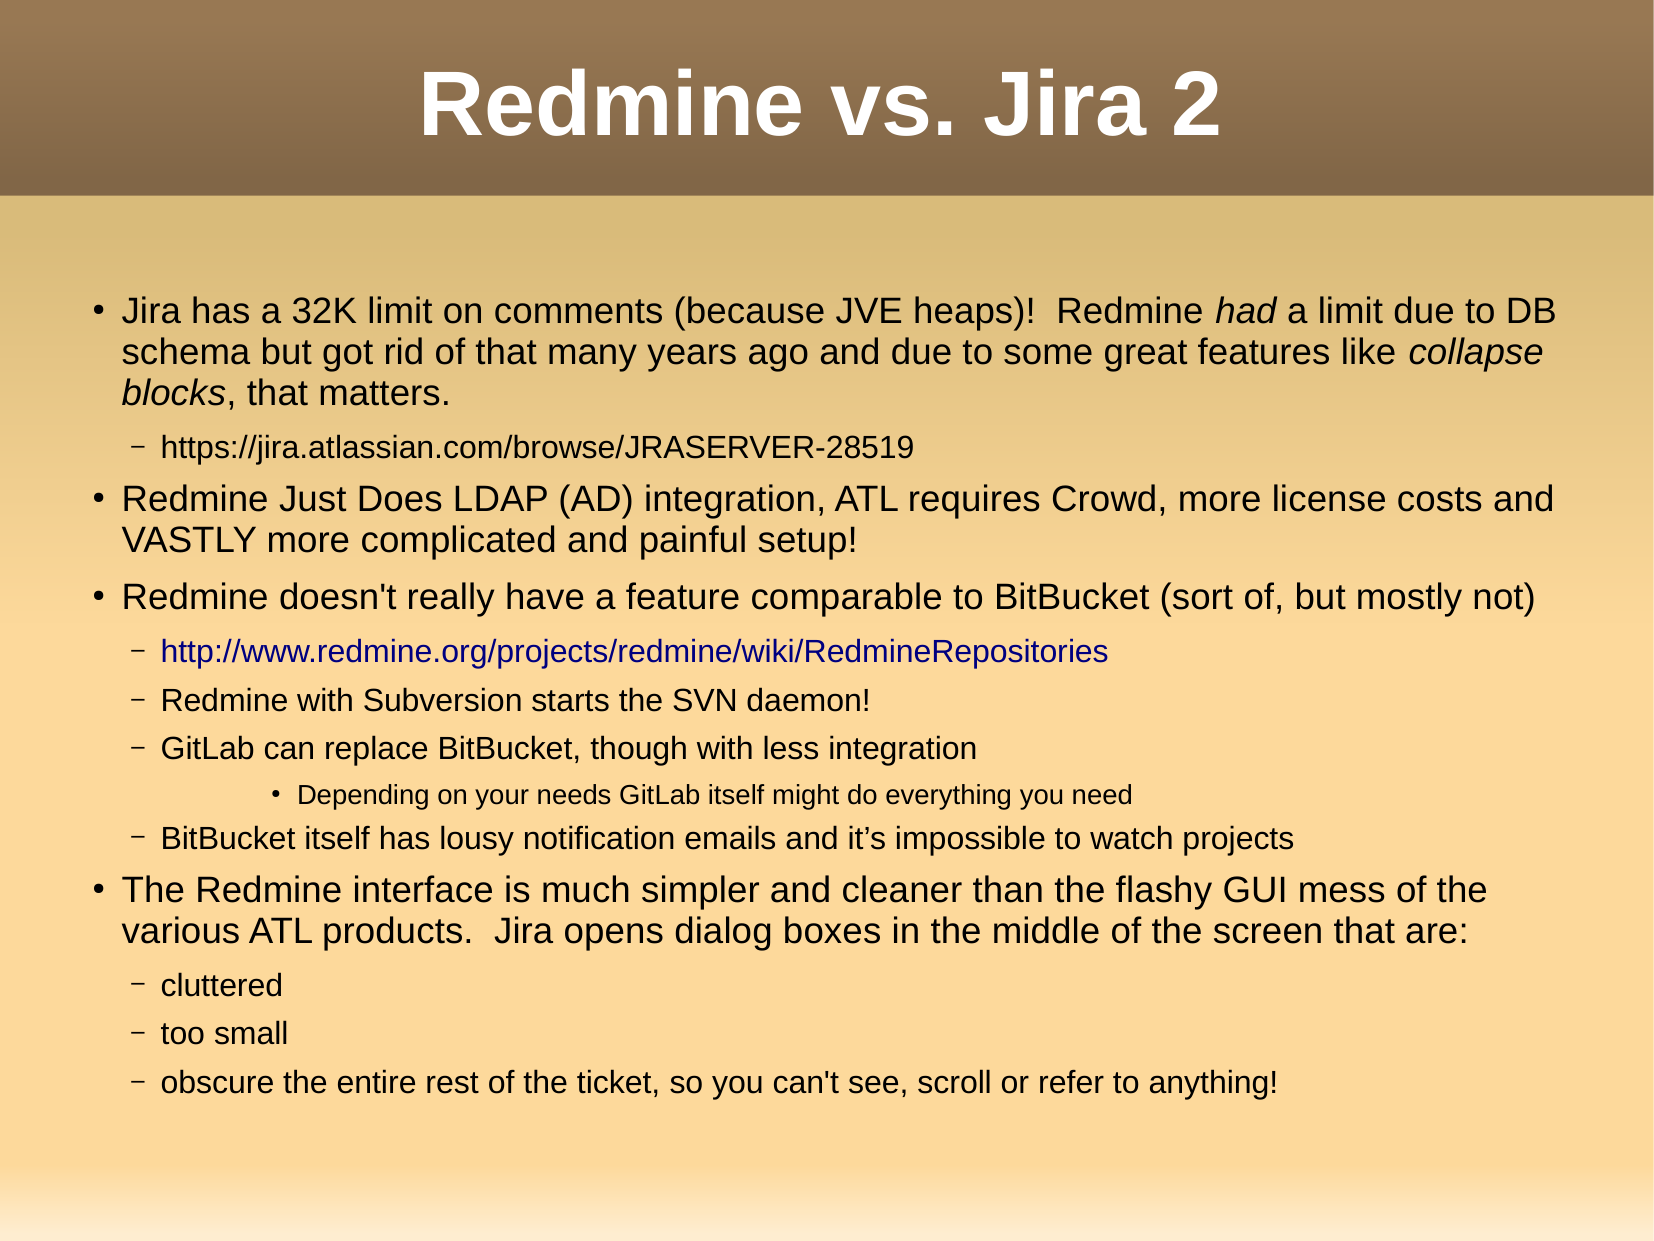

# Redmine vs. Jira 2
Jira has a 32K limit on comments (because JVE heaps)! Redmine had a limit due to DB schema but got rid of that many years ago and due to some great features like collapse blocks, that matters.
https://jira.atlassian.com/browse/JRASERVER-28519
Redmine Just Does LDAP (AD) integration, ATL requires Crowd, more license costs and VASTLY more complicated and painful setup!
Redmine doesn't really have a feature comparable to BitBucket (sort of, but mostly not)
http://www.redmine.org/projects/redmine/wiki/RedmineRepositories
Redmine with Subversion starts the SVN daemon!
GitLab can replace BitBucket, though with less integration
Depending on your needs GitLab itself might do everything you need
BitBucket itself has lousy notification emails and it’s impossible to watch projects
The Redmine interface is much simpler and cleaner than the flashy GUI mess of the various ATL products. Jira opens dialog boxes in the middle of the screen that are:
cluttered
too small
obscure the entire rest of the ticket, so you can't see, scroll or refer to anything!